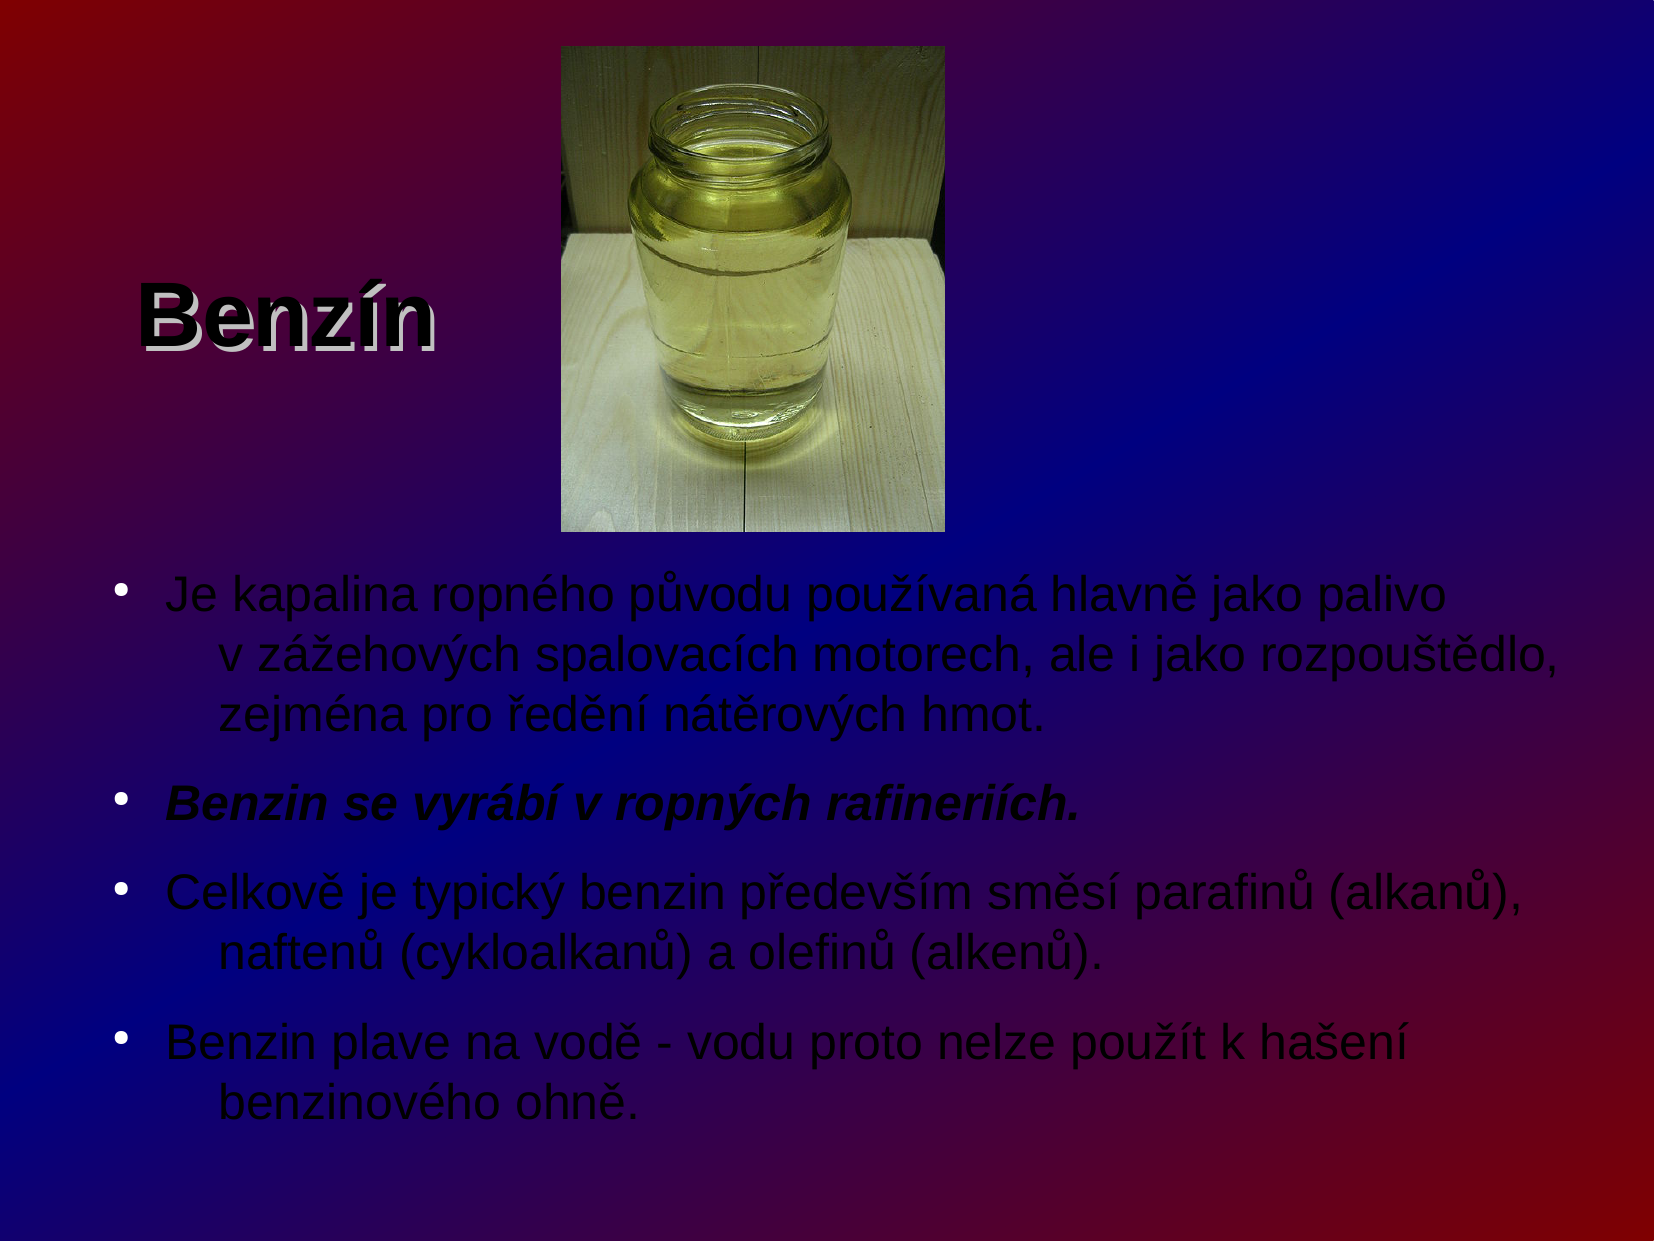

# Benzín
Je kapalina ropného původu používaná hlavně jako palivo v zážehových spalovacích motorech, ale i jako rozpouštědlo, zejména pro ředění nátěrových hmot.
Benzin se vyrábí v ropných rafineriích.
Celkově je typický benzin především směsí parafinů (alkanů), naftenů (cykloalkanů) a olefinů (alkenů).
Benzin plave na vodě - vodu proto nelze použít k hašení benzinového ohně.